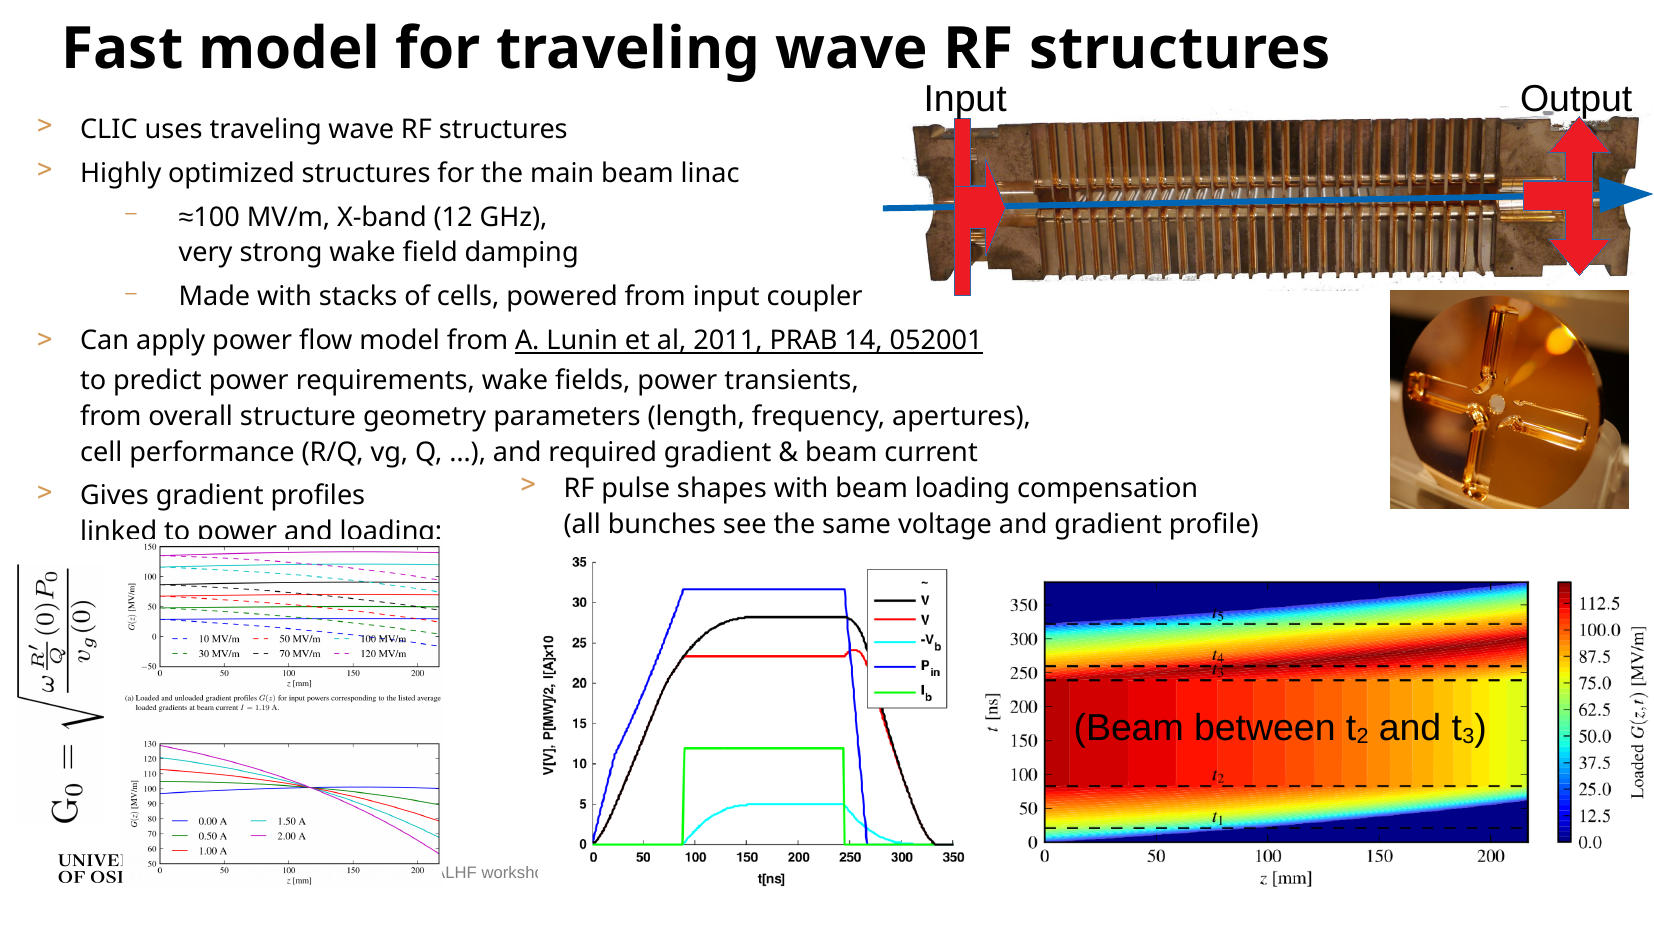

Fast model for traveling wave RF structures
Input
Output
CLIC uses traveling wave RF structures
Highly optimized structures for the main beam linac
≈100 MV/m, X-band (12 GHz),
very strong wake field damping
Made with stacks of cells, powered from input coupler
Can apply power flow model from A. Lunin et al, 2011, PRAB 14, 052001
to predict power requirements, wake fields, power transients,
from overall structure geometry parameters (length, frequency, apertures),
cell performance (R/Q, vg, Q, …), and required gradient & beam current
Gives gradient profiles
linked to power and loading:
RF pulse shapes with beam loading compensation
(all bunches see the same voltage and gradient profile)
(Beam between t2 and t3)
4
4 April 2024 | K. Sjobak | HALHF workshop